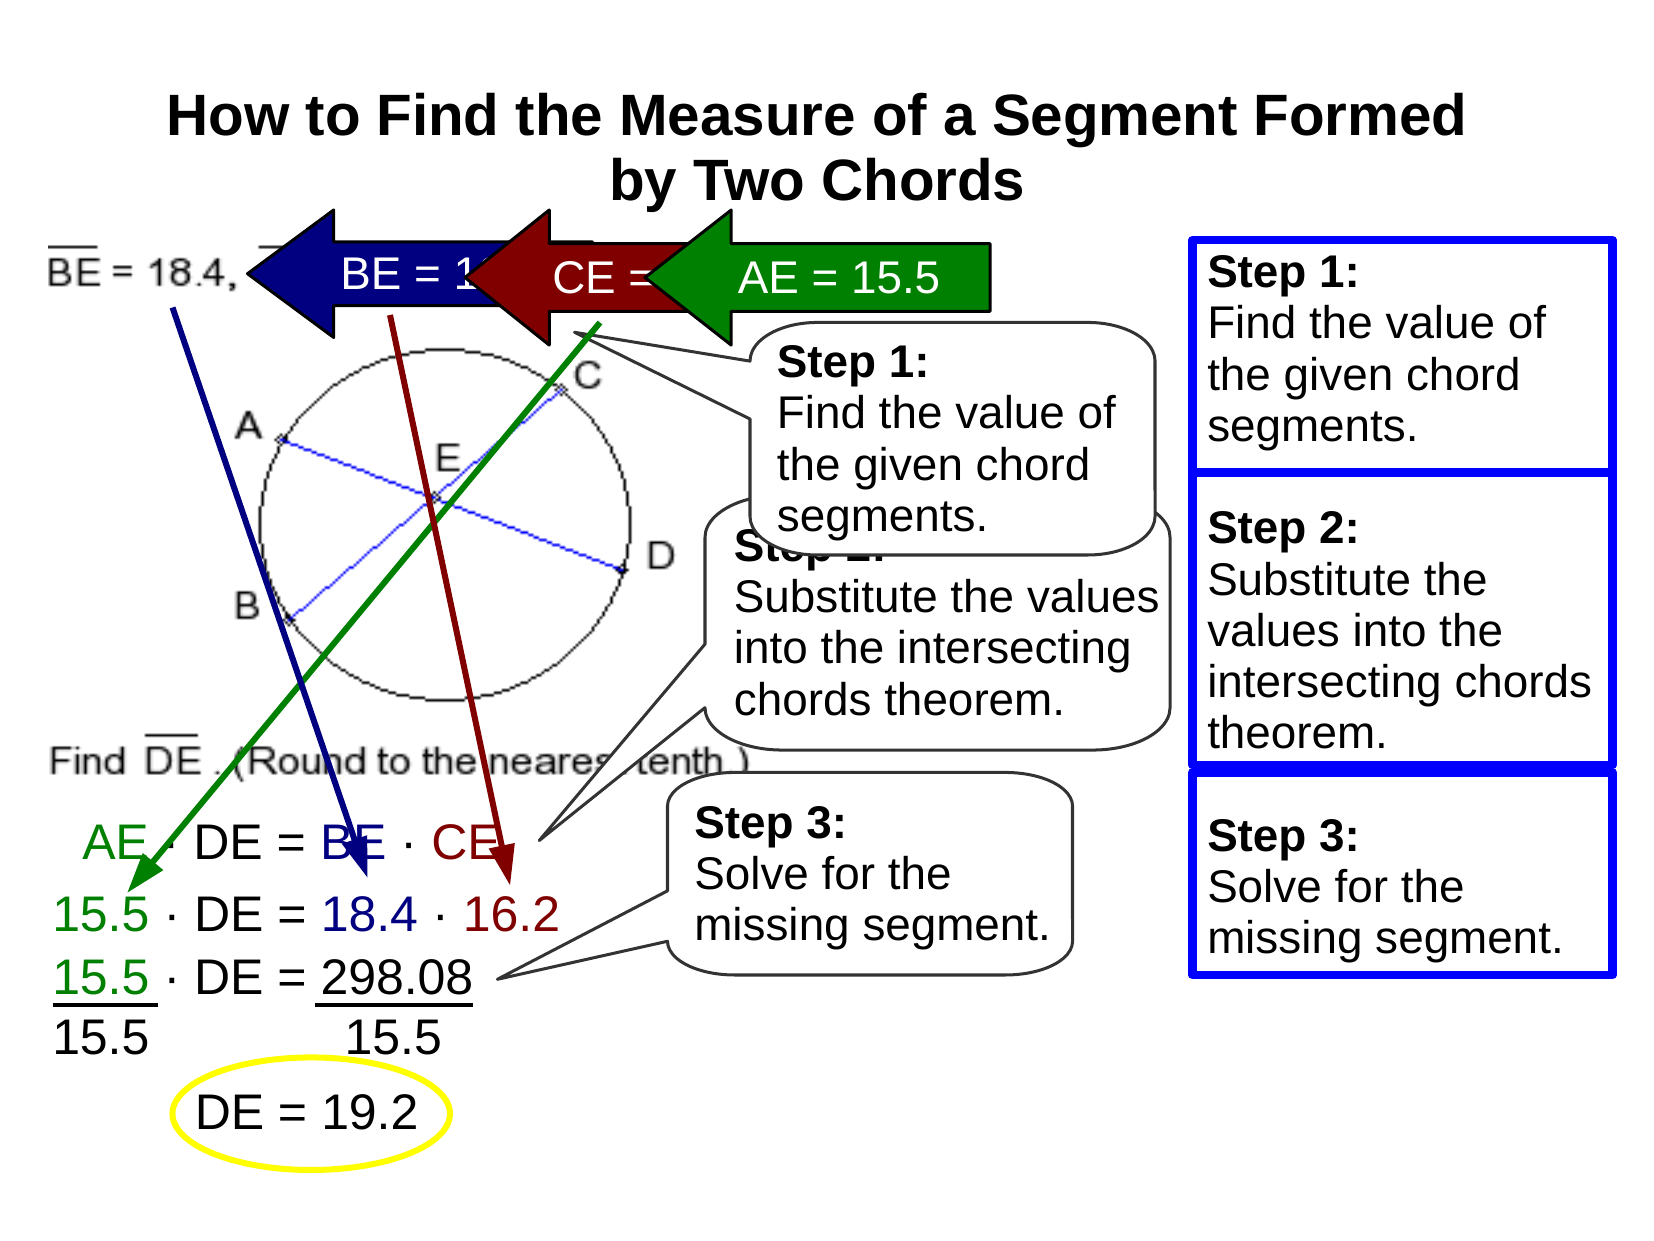

How to Find the Measure of a Segment Formed by Two Chords
Step 1:
Find the value of the given chord segments.
Step 2:
Substitute the values into the intersecting chords theorem.
Step 3:
Solve for the missing segment.
BE = 18.4
CE = 16.2
AE = 15.5
Step 1:
Find the value of
the given chord
segments.
Step 2:
Substitute the values
into the intersecting
chords theorem.
Step 3:
Solve for the
missing segment.
AE · DE = BE · CE
15.5 · DE = 18.4 · 16.2
15.5 · DE = 298.08
15.5 15.5
DE = 19.2